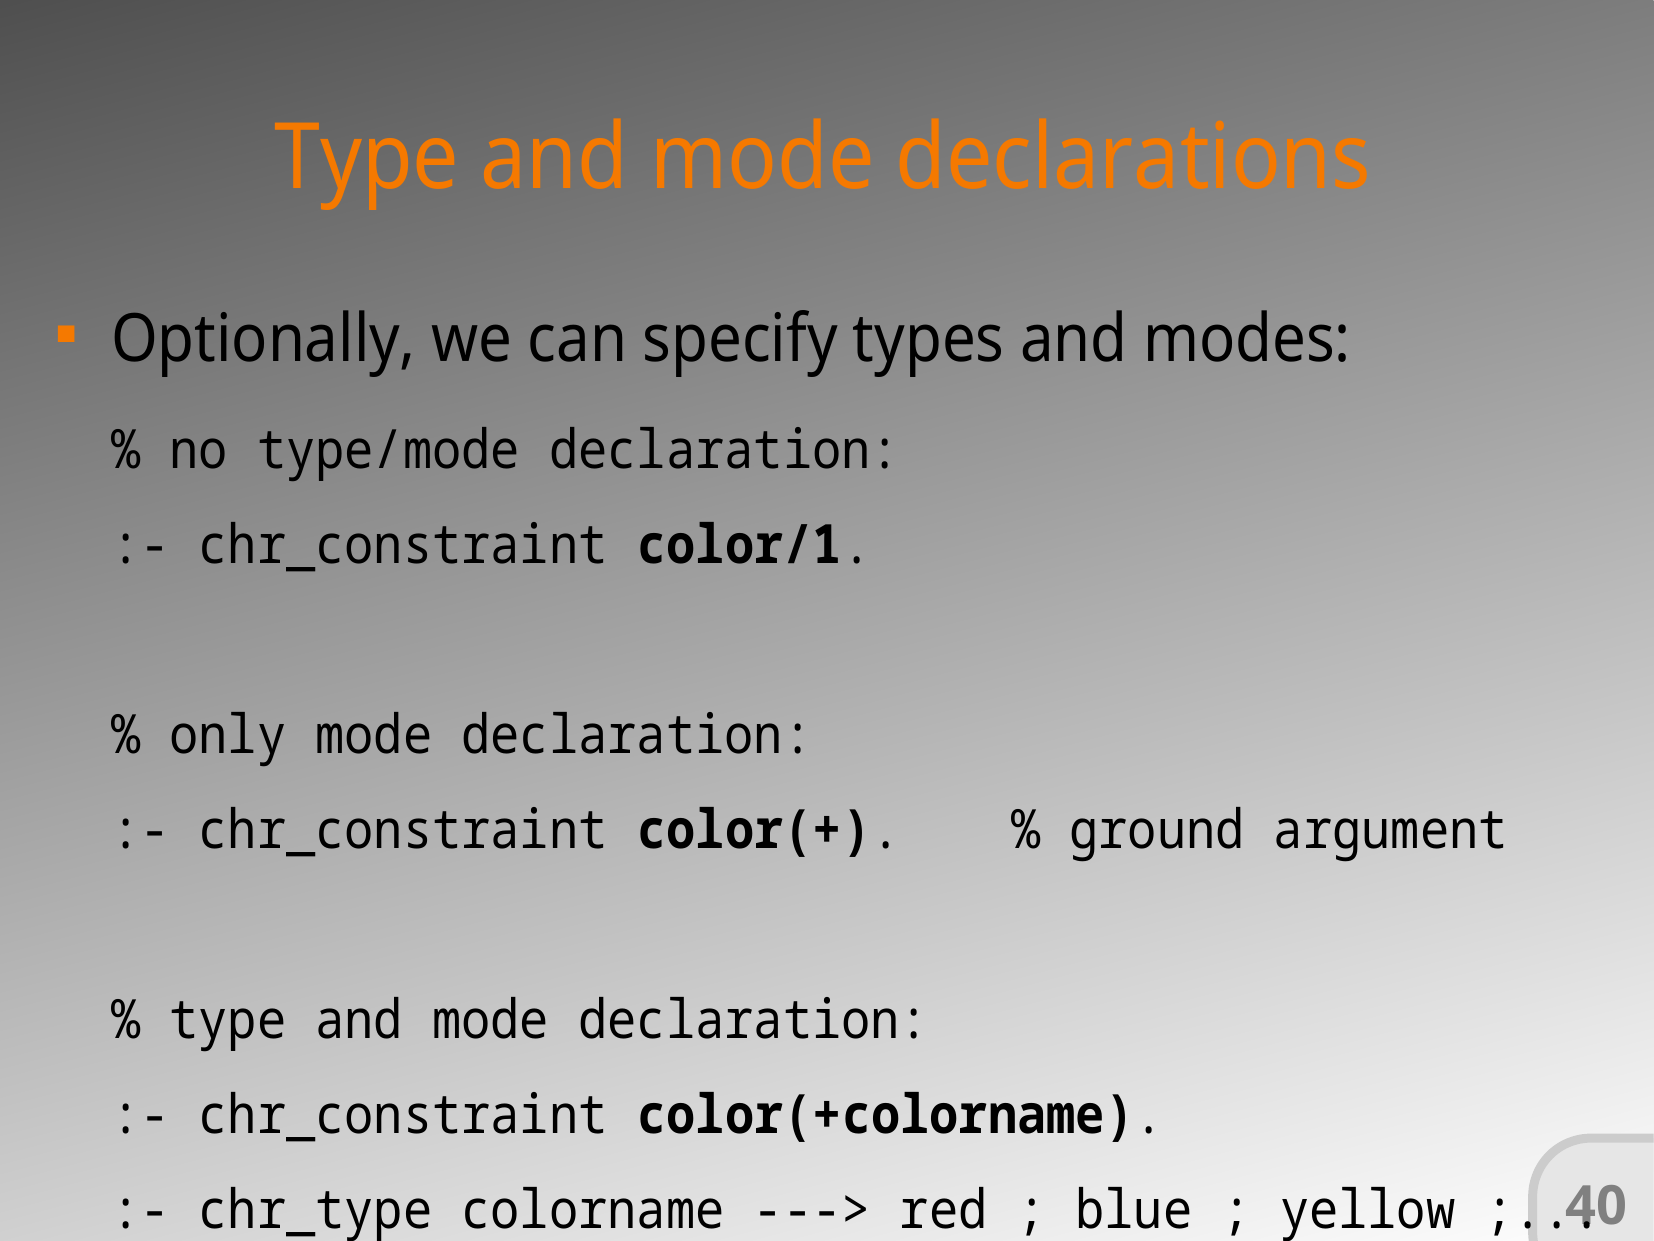

# Type and mode declarations
Optionally, we can specify types and modes:
% no type/mode declaration:
:- chr_constraint color/1.
% only mode declaration:
:- chr_constraint color(+).		% ground argument
% type and mode declaration:
:- chr_constraint color(+colorname).
:- chr_type colorname ---> red ; blue ; yellow ;...
40